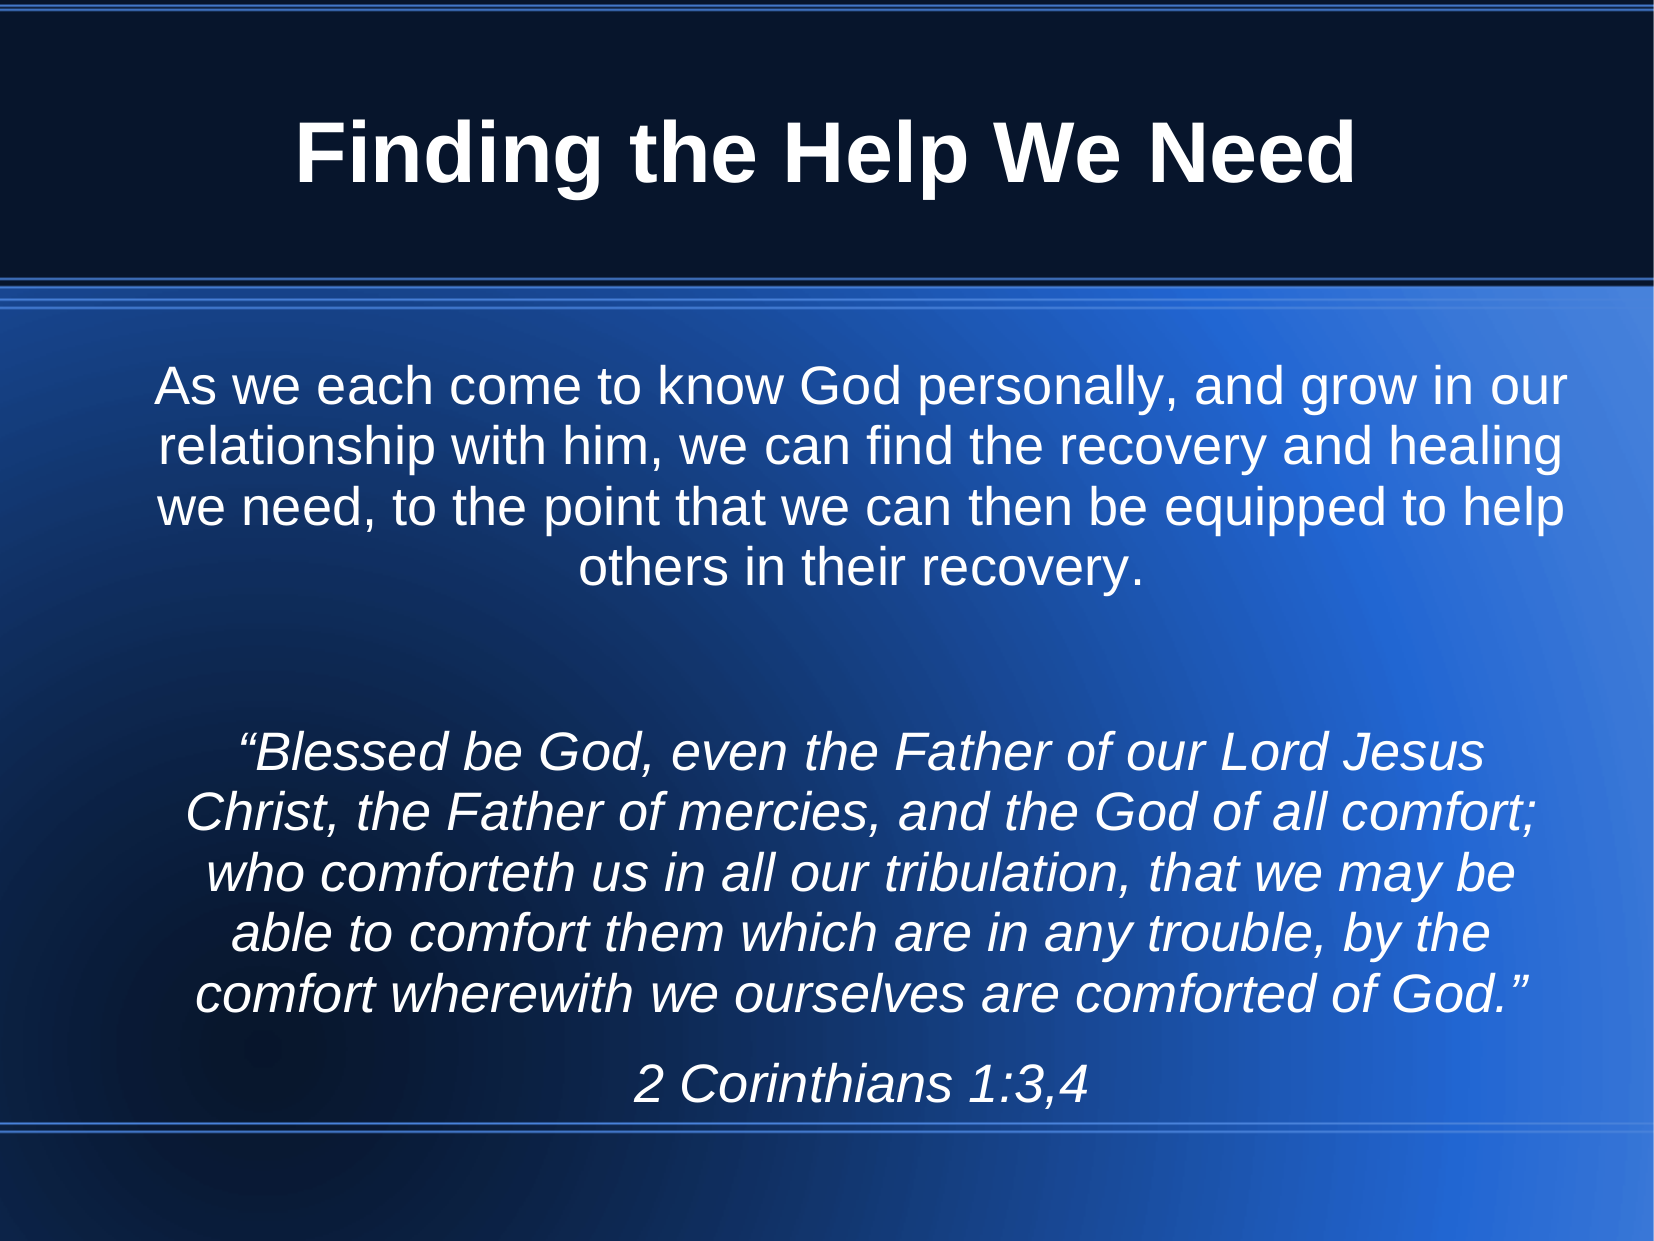

# Finding the Help We Need
As we each come to know God personally, and grow in our relationship with him, we can find the recovery and healing we need, to the point that we can then be equipped to help others in their recovery.
“Blessed be God, even the Father of our Lord Jesus Christ, the Father of mercies, and the God of all comfort; who comforteth us in all our tribulation, that we may be able to comfort them which are in any trouble, by the comfort wherewith we ourselves are comforted of God.”
2 Corinthians 1:3,4